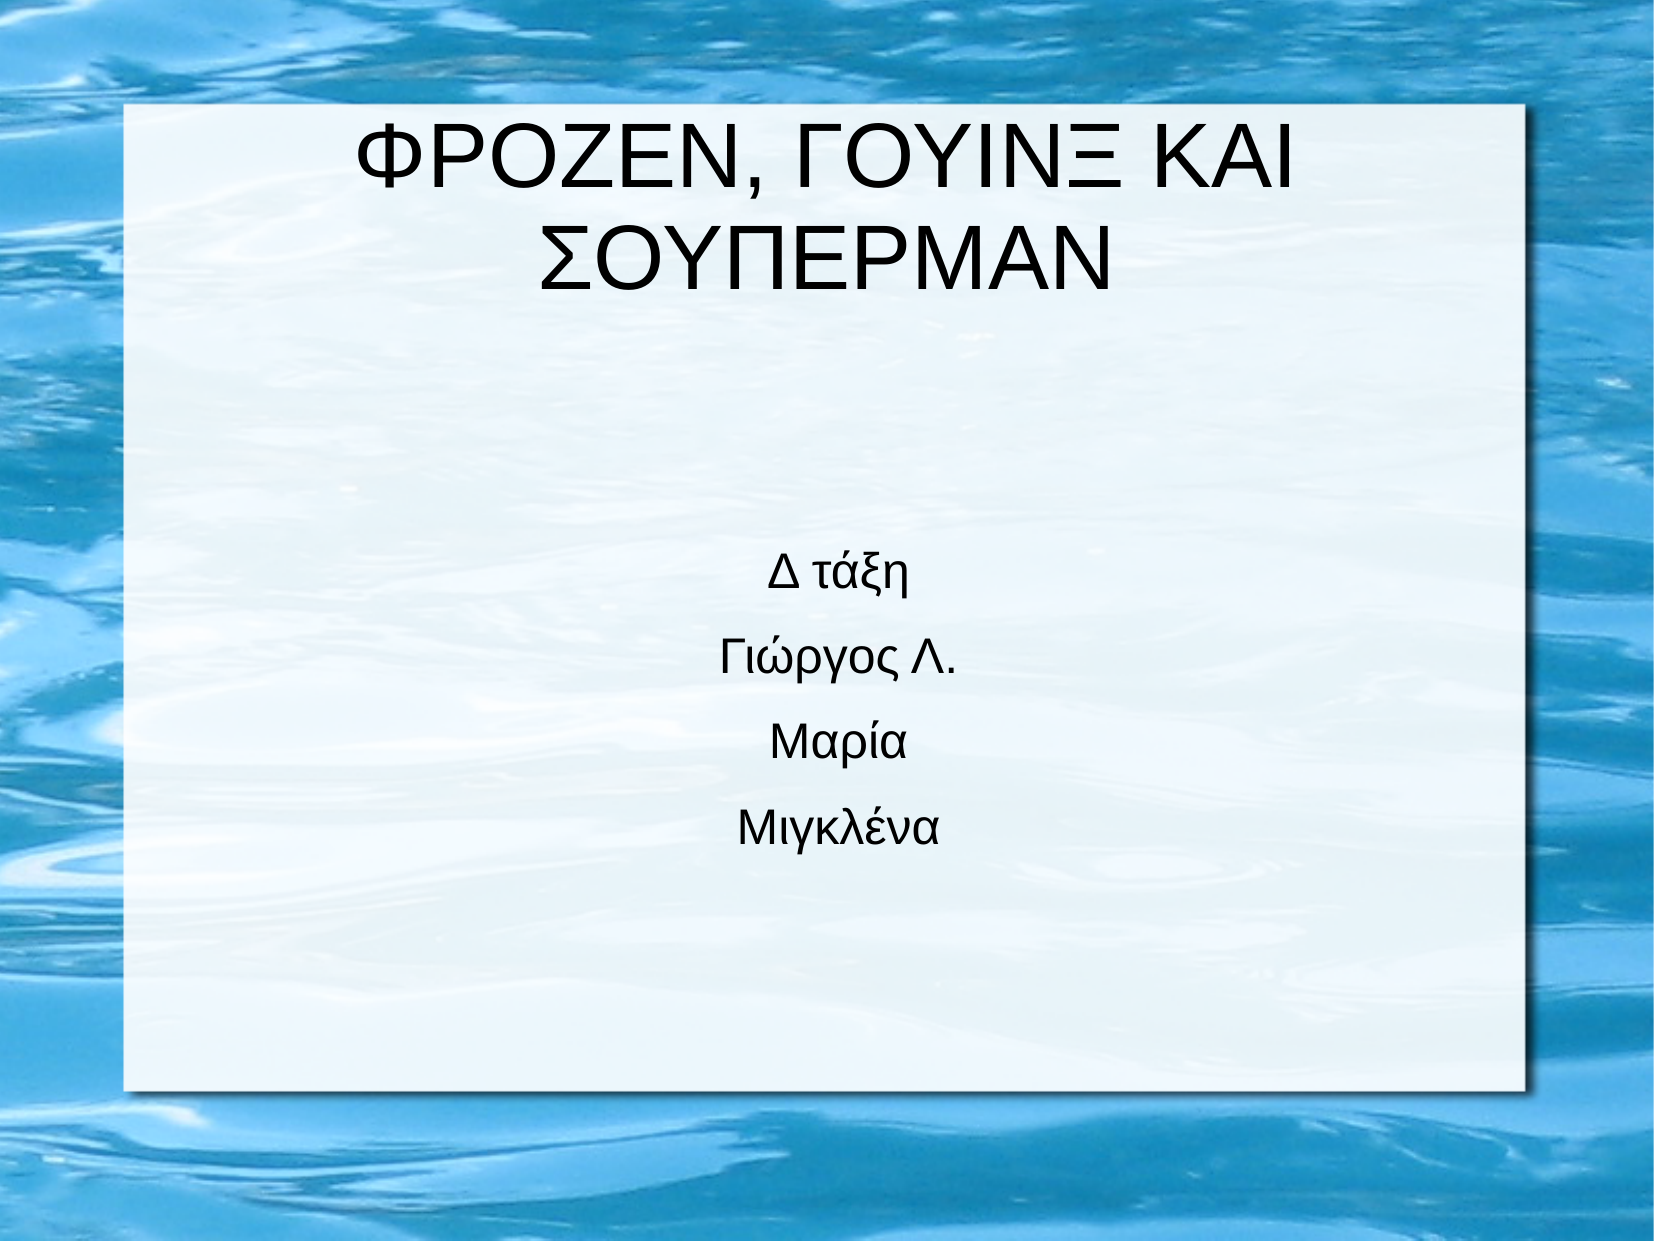

# ΦΡΟΖΕΝ, ΓΟΥΙΝΞ ΚΑΙ ΣΟΥΠΕΡΜΑΝ
Δ τάξη
Γιώργος Λ.
Μαρία
Μιγκλένα